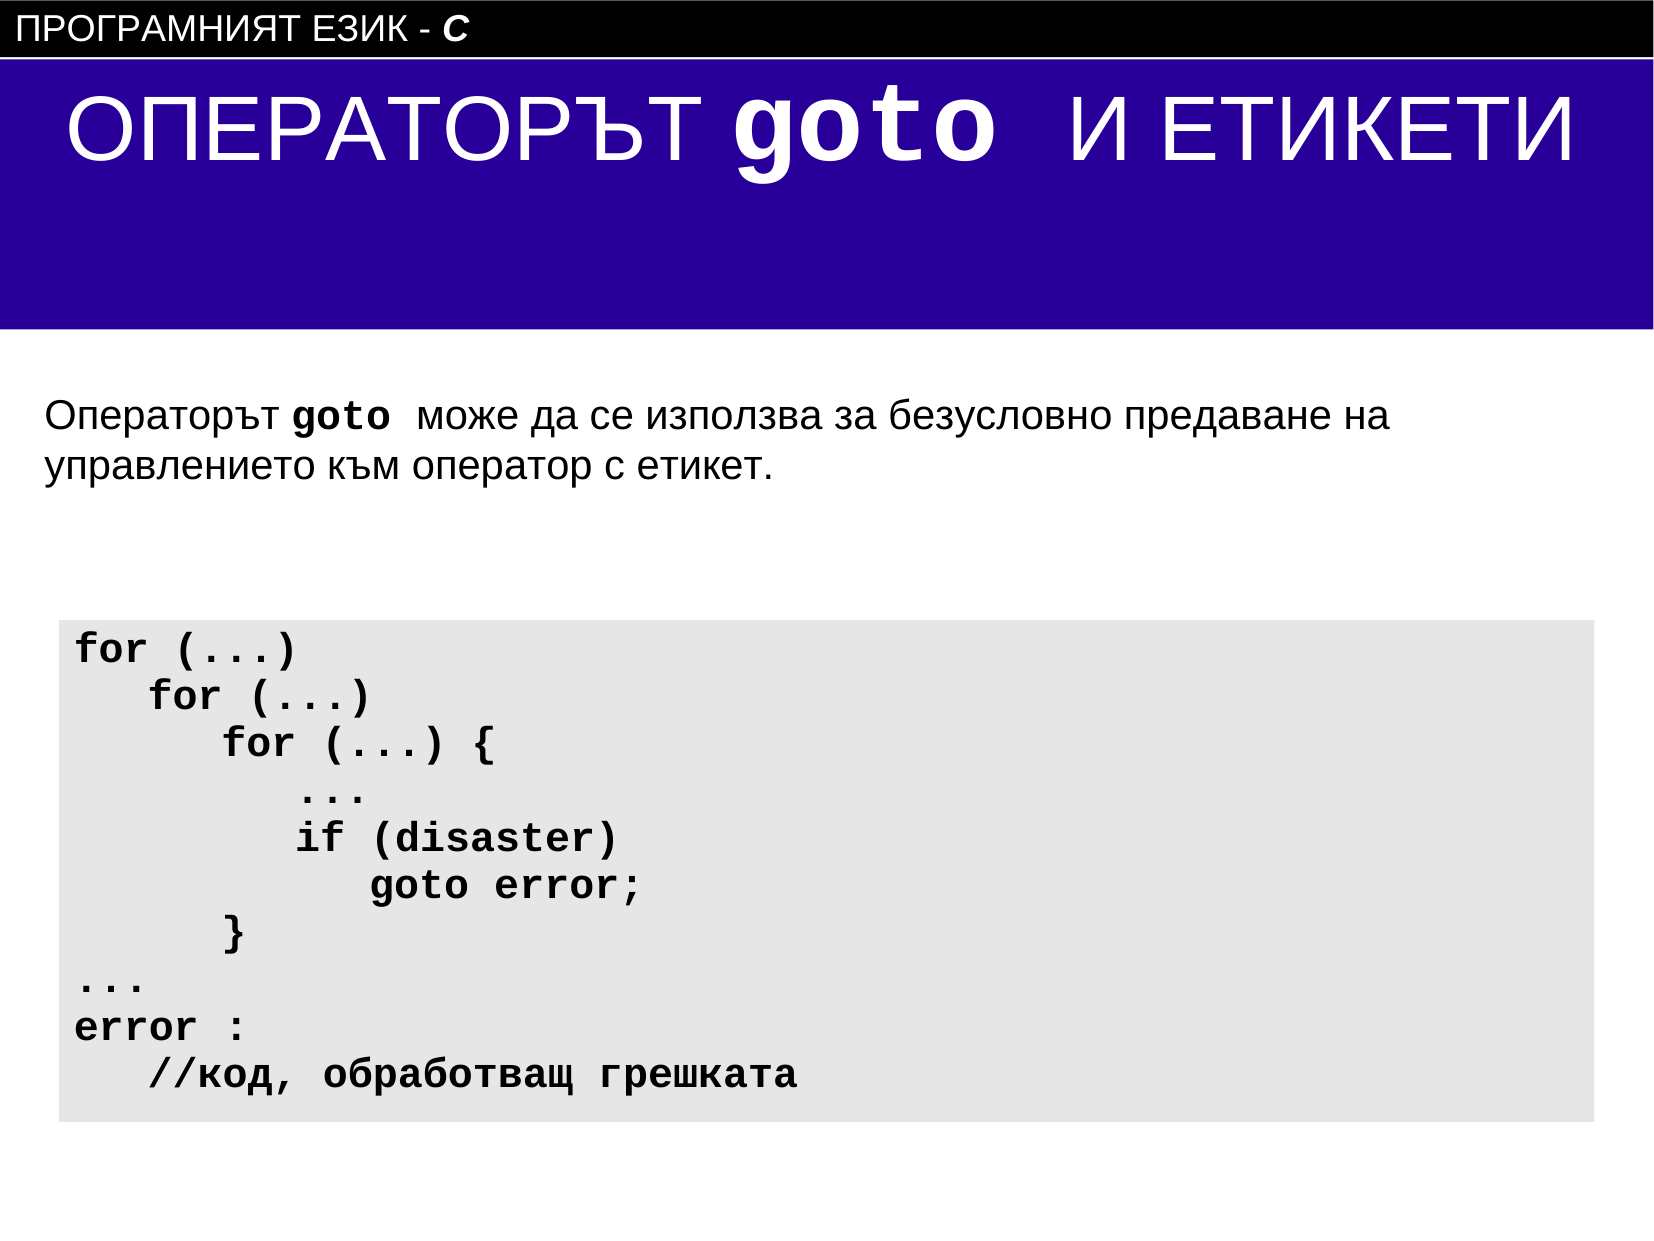

ПРОГРАМНИЯT ЕЗИК - С
 ОПЕРАТОРЪТ goto И ЕТИКЕТИ
Операторът goto може да се използва за безусловно предаване на управлението към оператор с етикет.
for (...)
	for (...)
		for (...) {
			...
			if (disaster)
				goto error;
		}
...
error :
	//код, обработващ грешката